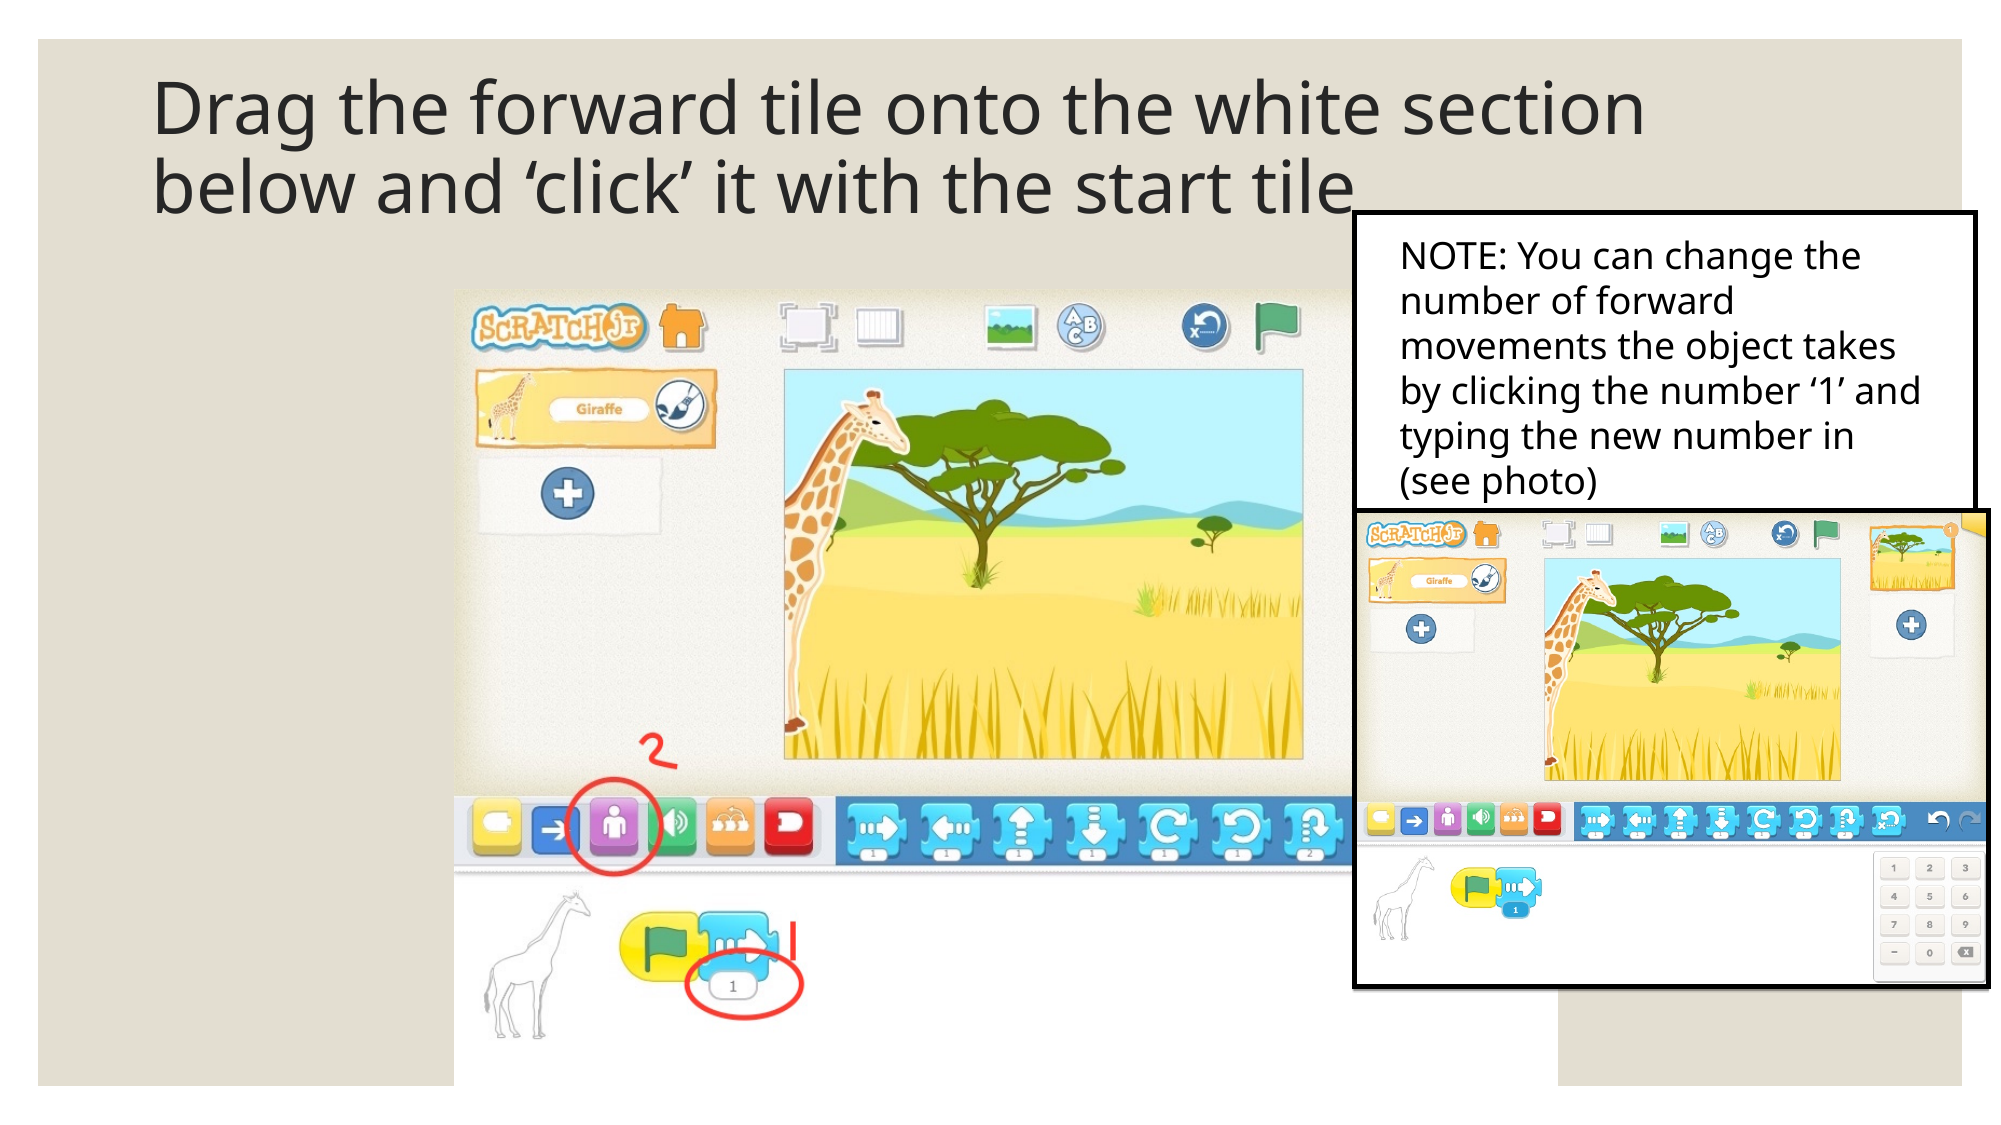

# Drag the forward tile onto the white section below and ‘click’ it with the start tile
NOTE: You can change the number of forward movements the object takes by clicking the number ‘1’ and typing the new number in (see photo)